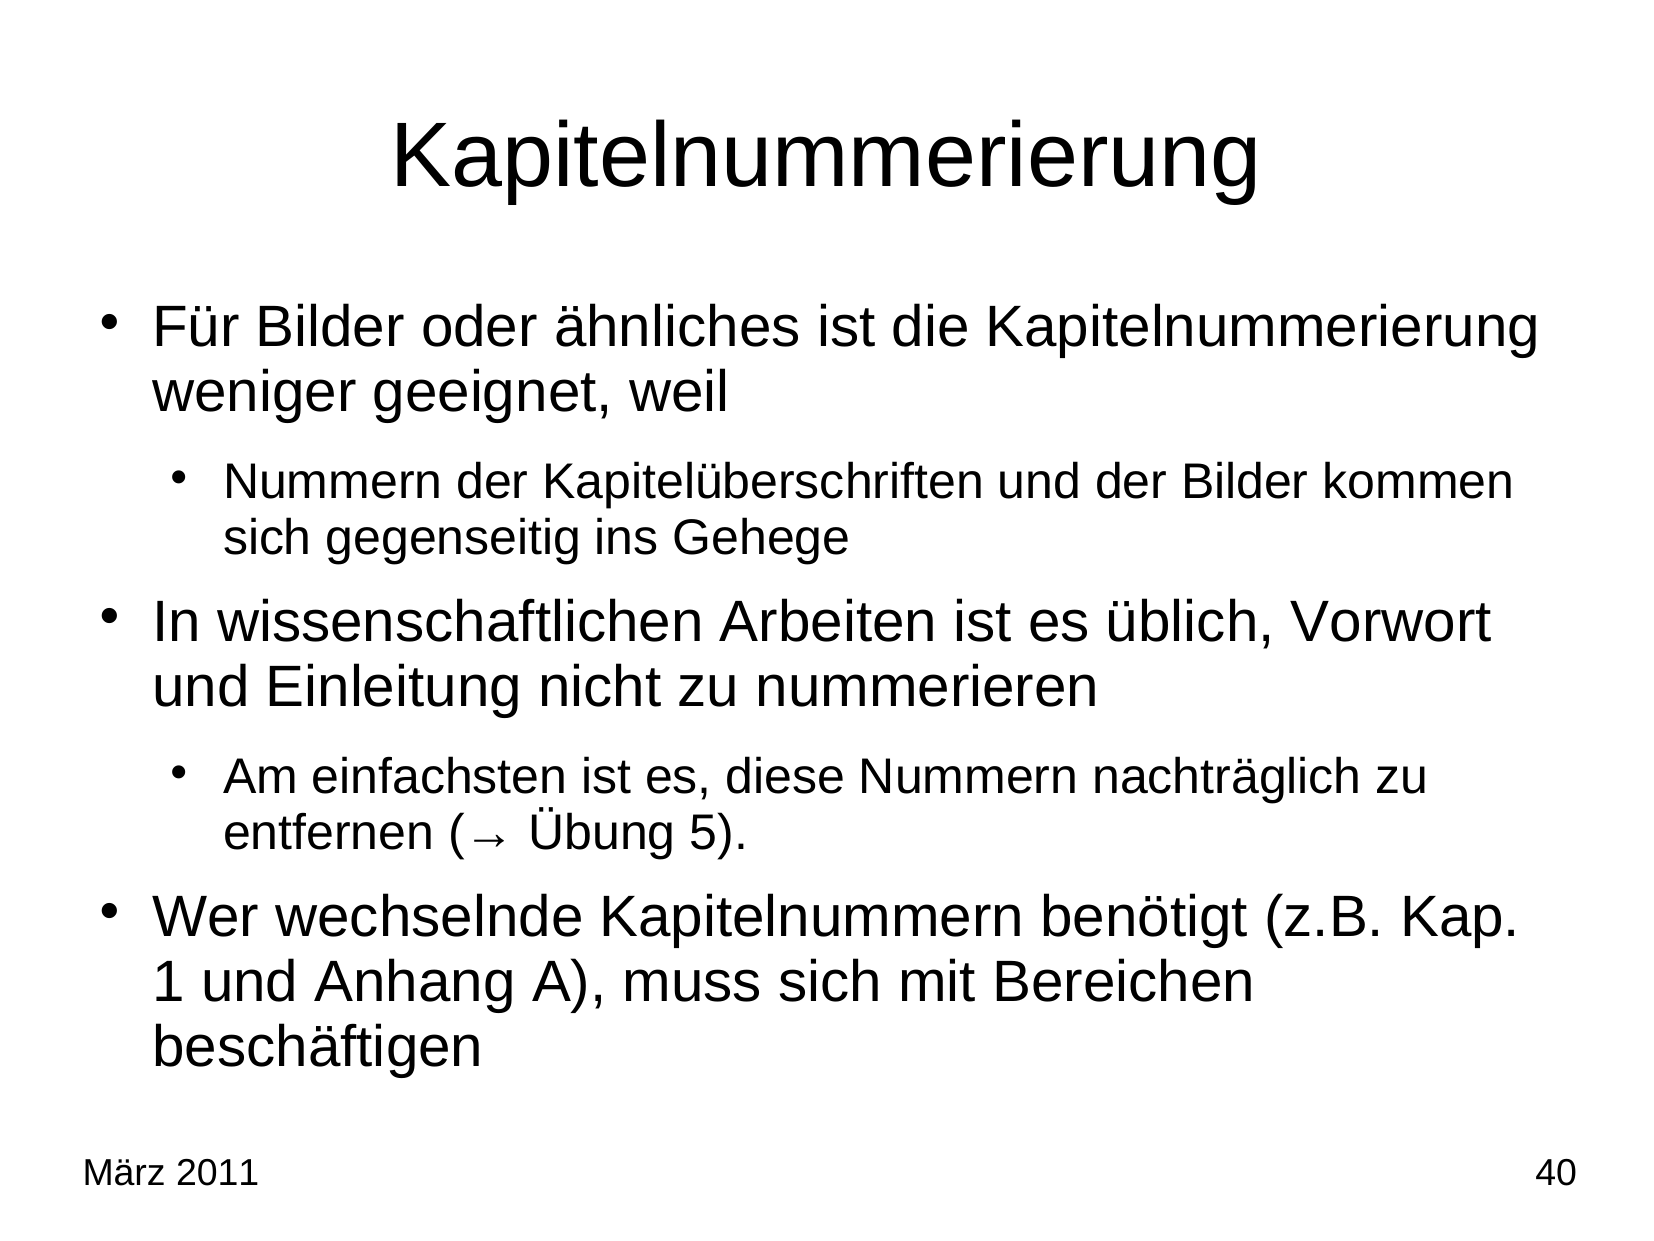

# Kapitelnummerierung
Für Bilder oder ähnliches ist die Kapitelnummerierung weniger geeignet, weil
Nummern der Kapitelüberschriften und der Bilder kommen sich gegenseitig ins Gehege
In wissenschaftlichen Arbeiten ist es üblich, Vorwort und Einleitung nicht zu nummerieren
Am einfachsten ist es, diese Nummern nachträglich zu entfernen (→ Übung 5).
Wer wechselnde Kapitelnummern benötigt (z.B. Kap. 1 und Anhang A), muss sich mit Bereichen beschäftigen
März 2011
40